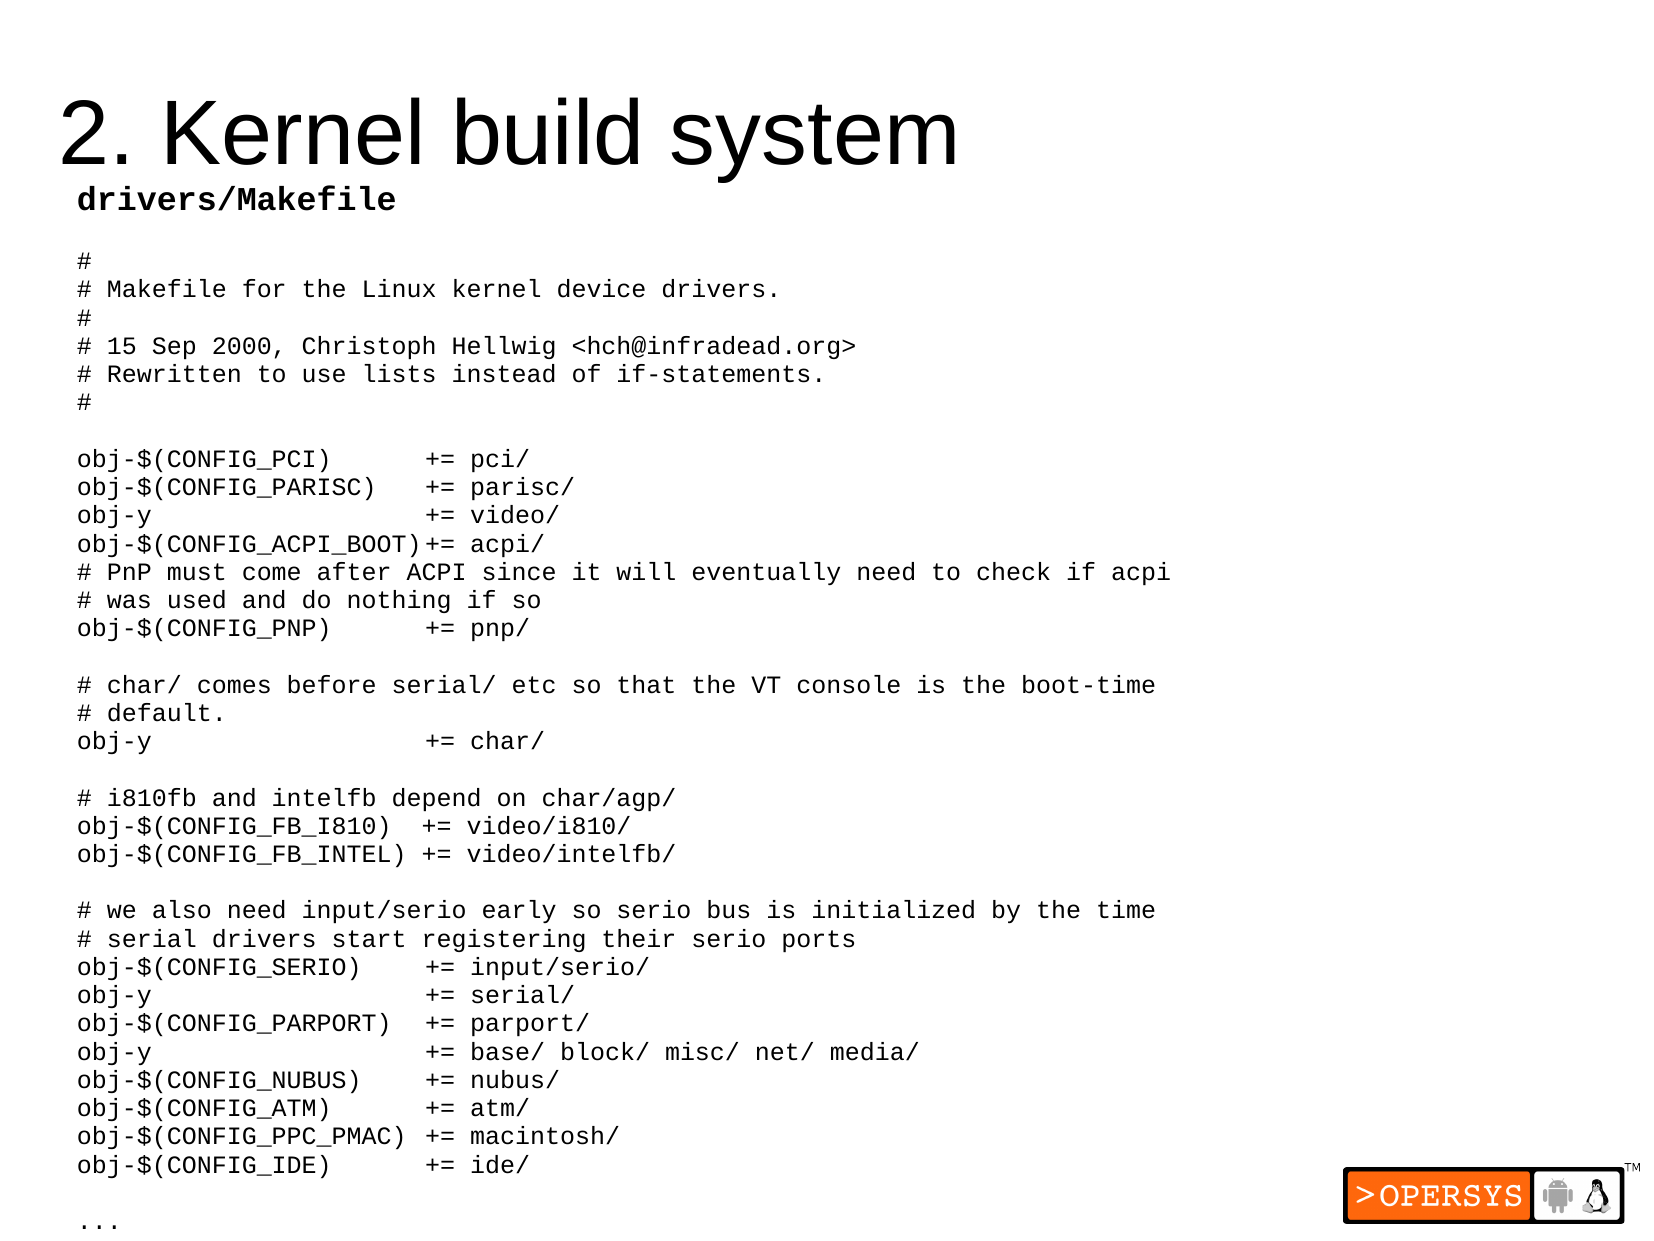

# 2. Kernel build system
drivers/Makefile
#
# Makefile for the Linux kernel device drivers.
#
# 15 Sep 2000, Christoph Hellwig <hch@infradead.org>
# Rewritten to use lists instead of if-statements.
#
obj-$(CONFIG_PCI)		+= pci/
obj-$(CONFIG_PARISC)	+= parisc/
obj-y				+= video/
obj-$(CONFIG_ACPI_BOOT)	+= acpi/
# PnP must come after ACPI since it will eventually need to check if acpi
# was used and do nothing if so
obj-$(CONFIG_PNP)		+= pnp/
# char/ comes before serial/ etc so that the VT console is the boot-time
# default.
obj-y				+= char/
# i810fb and intelfb depend on char/agp/
obj-$(CONFIG_FB_I810) += video/i810/
obj-$(CONFIG_FB_INTEL) += video/intelfb/
# we also need input/serio early so serio bus is initialized by the time
# serial drivers start registering their serio ports
obj-$(CONFIG_SERIO)	+= input/serio/
obj-y				+= serial/
obj-$(CONFIG_PARPORT)	+= parport/
obj-y				+= base/ block/ misc/ net/ media/
obj-$(CONFIG_NUBUS)	+= nubus/
obj-$(CONFIG_ATM)		+= atm/
obj-$(CONFIG_PPC_PMAC)	+= macintosh/
obj-$(CONFIG_IDE)		+= ide/
...